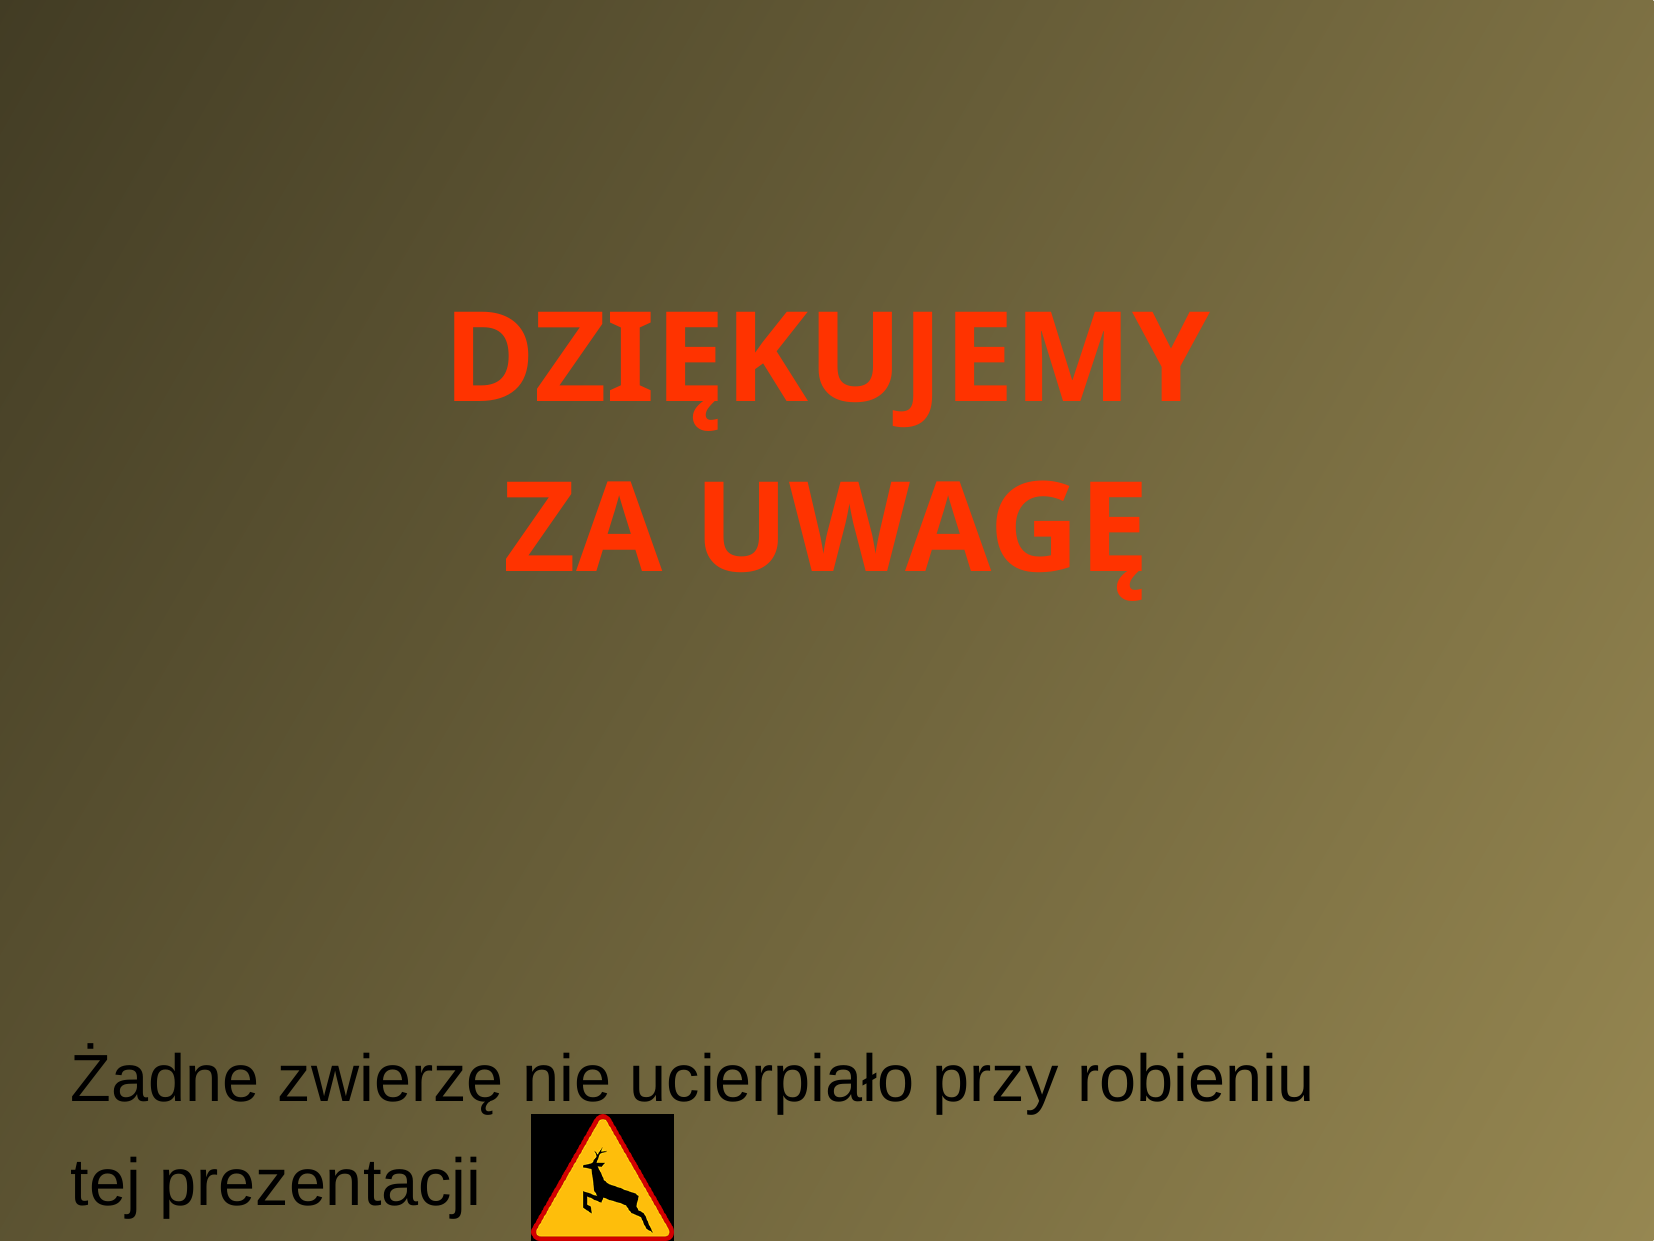

# DZIĘKUJEMY ZA UWAGĘ
Żadne zwierzę nie ucierpiało przy robieniu
tej prezentacji